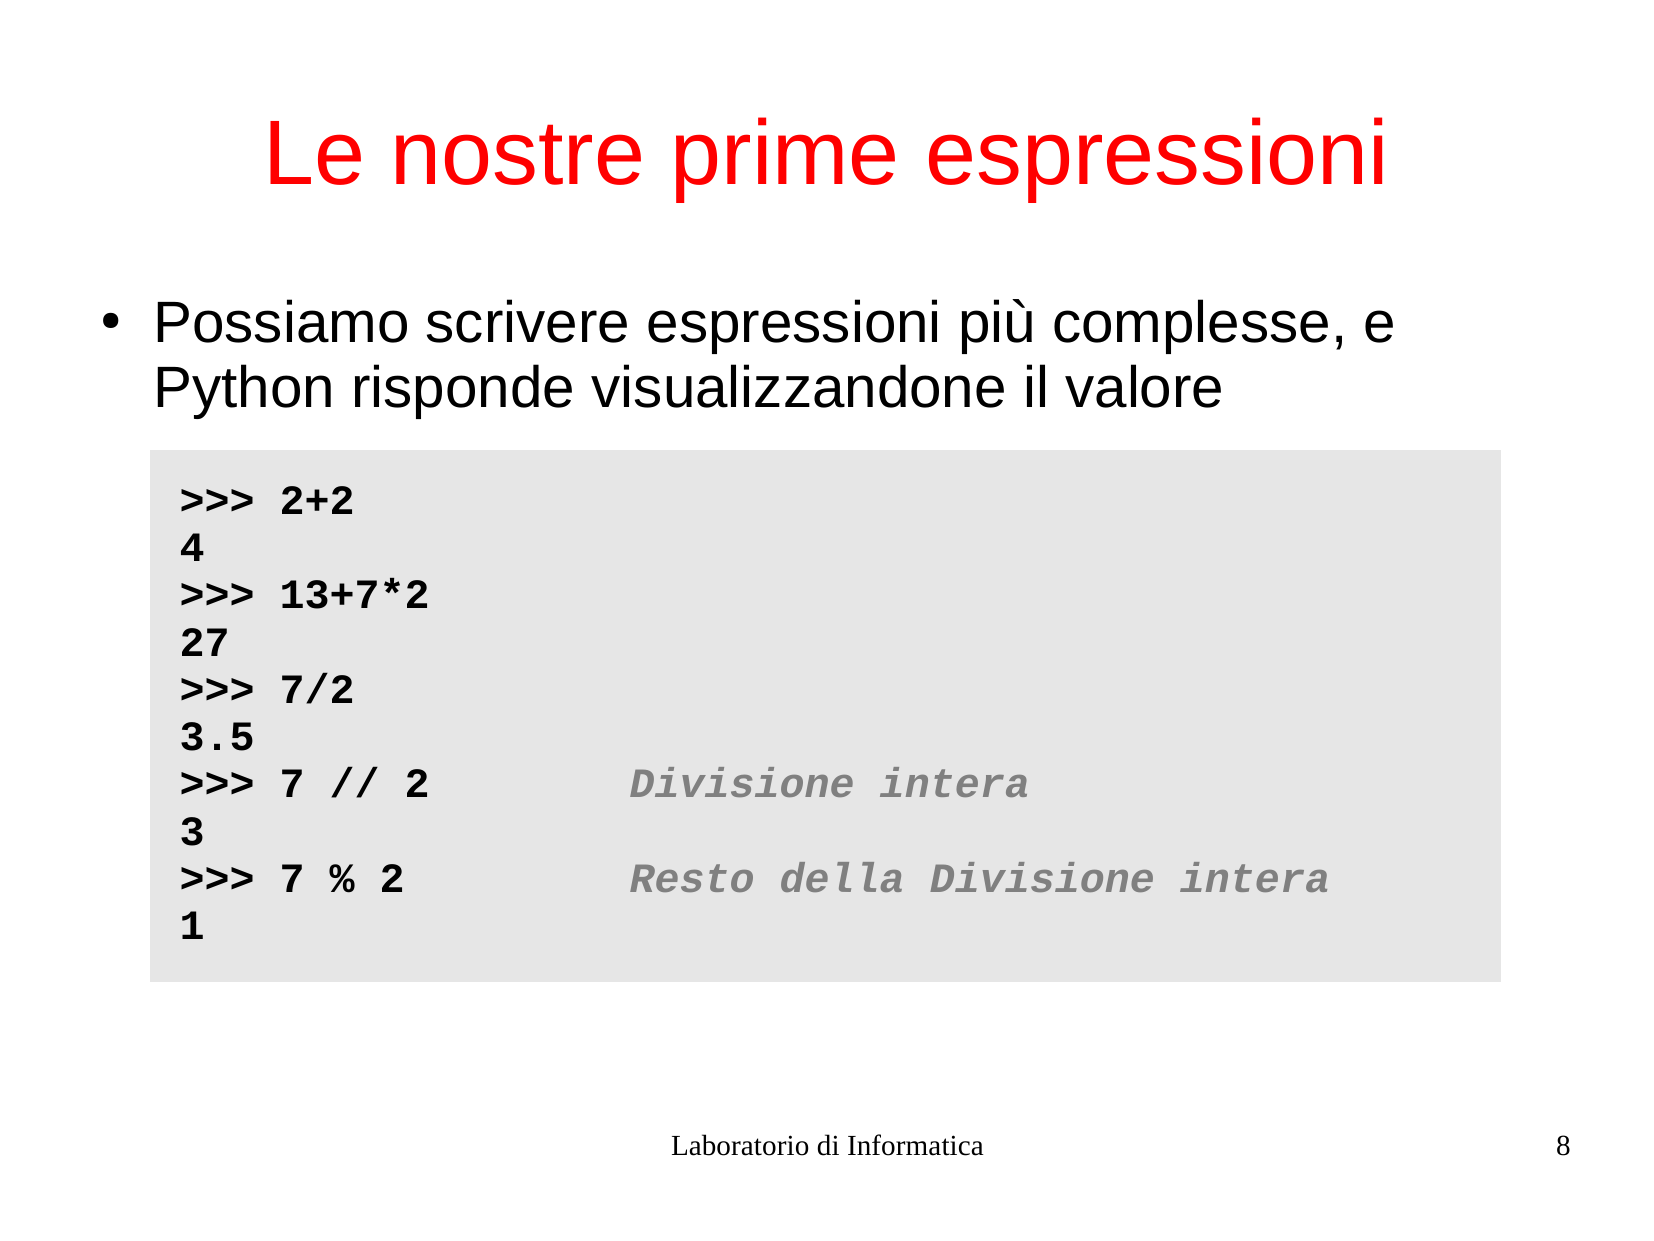

# Le nostre prime espressioni
Possiamo scrivere espressioni più complesse, e Python risponde visualizzandone il valore
>>> 2+2
4
>>> 13+7*2
27
>>> 7/2
3.5
>>> 7 // 2			Divisione intera
3
>>> 7 % 2			Resto della Divisione intera
1
Laboratorio di Informatica
8